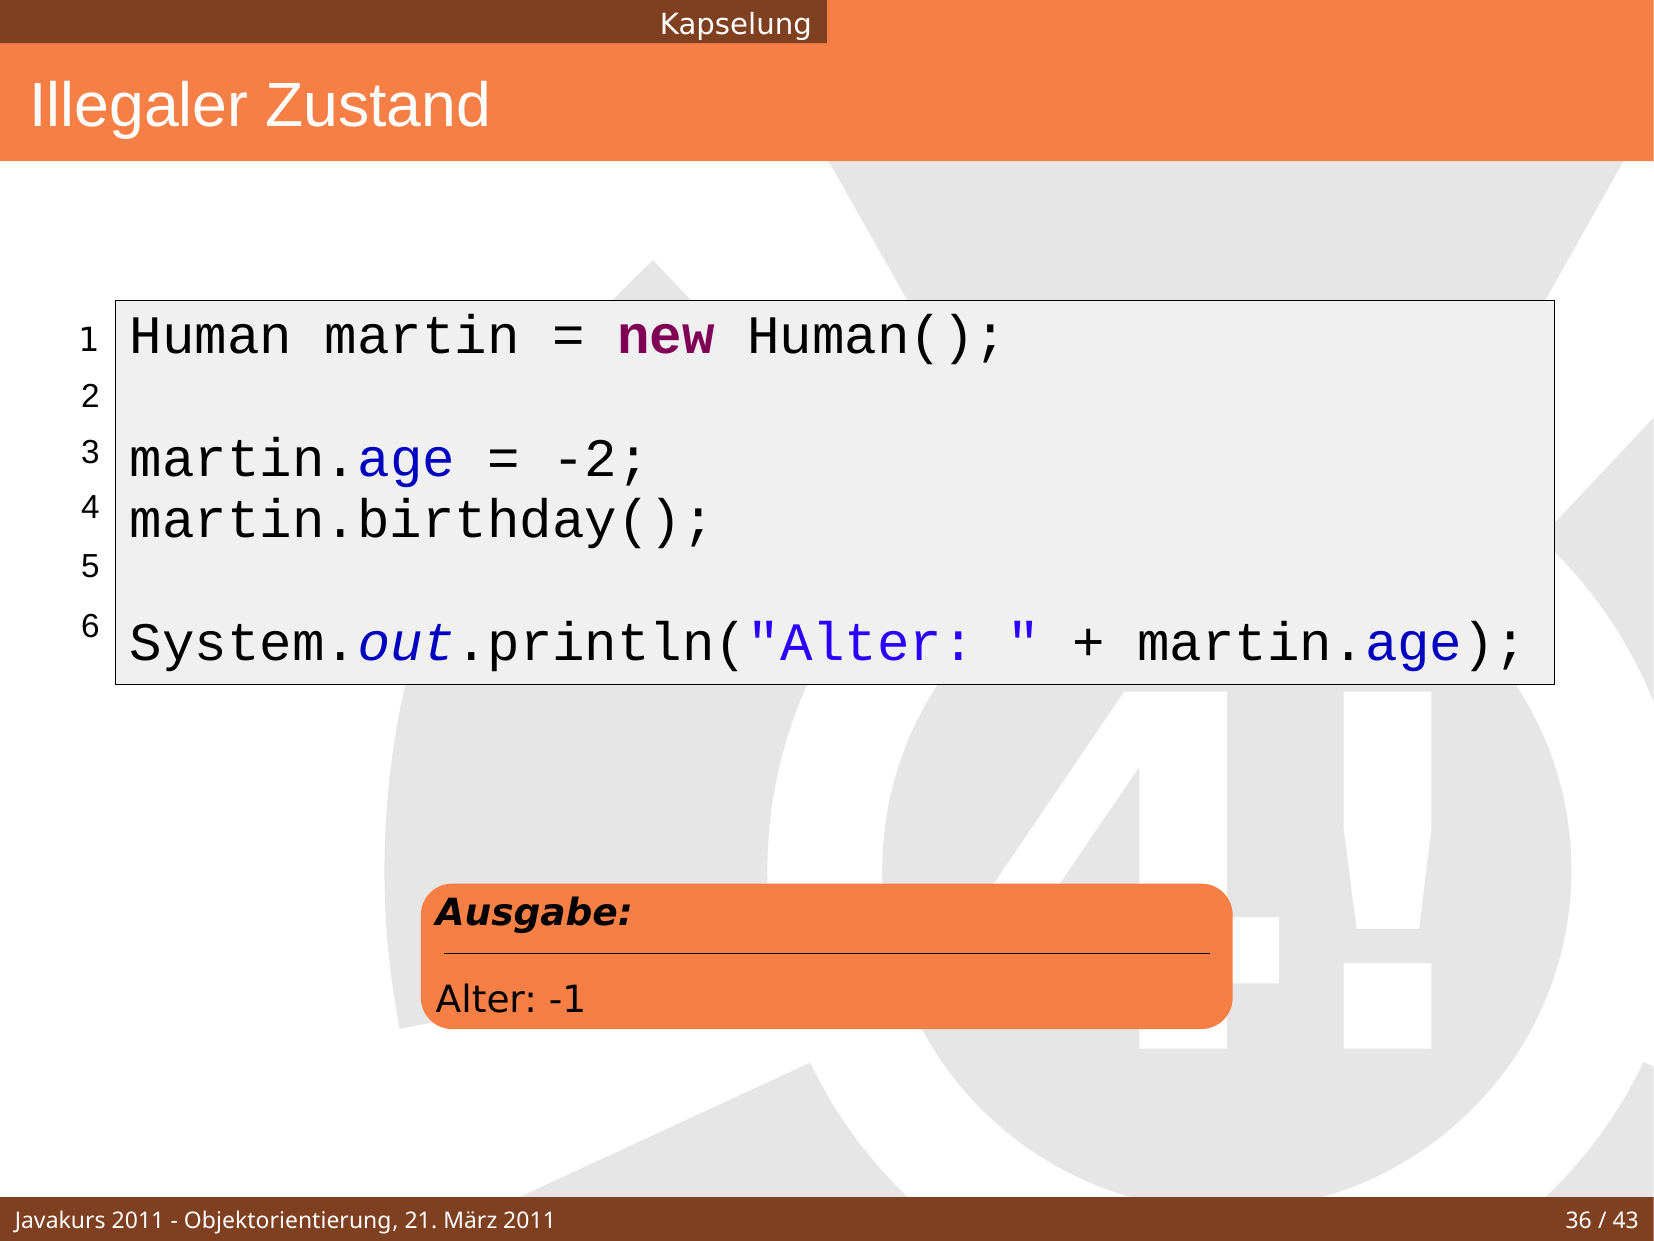

Kapselung
# Illegaler Zustand
Human martin = new Human();
martin.age = -2;
martin.birthday();
System.out.println("Alter: " + martin.age);
| 1 |
| --- |
| 2 |
| 3 |
| 4 |
| 5 |
| 6 |
| |
Ausgabe:
Alter: -1